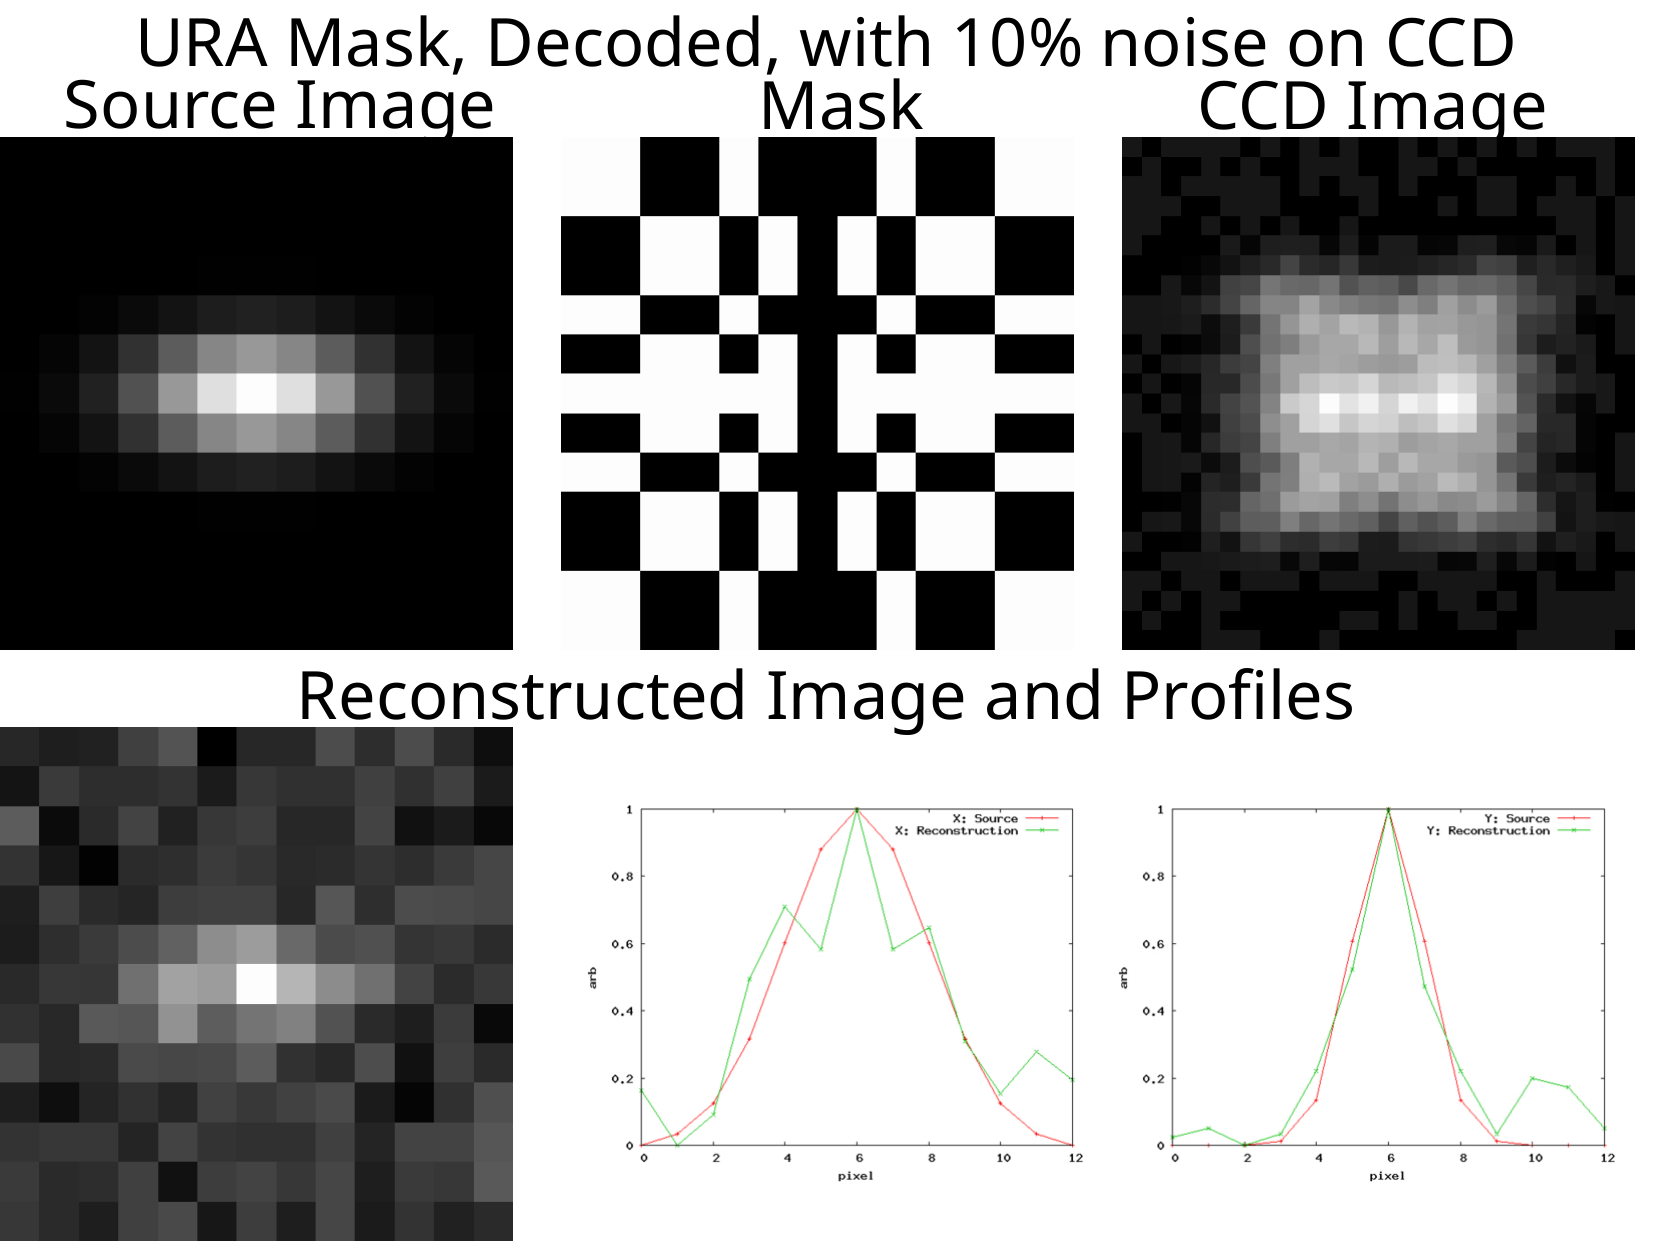

URA Mask, Decoded, with 10% noise on CCD
# Source Image
CCD Image
Mask
Reconstructed Image and Profiles